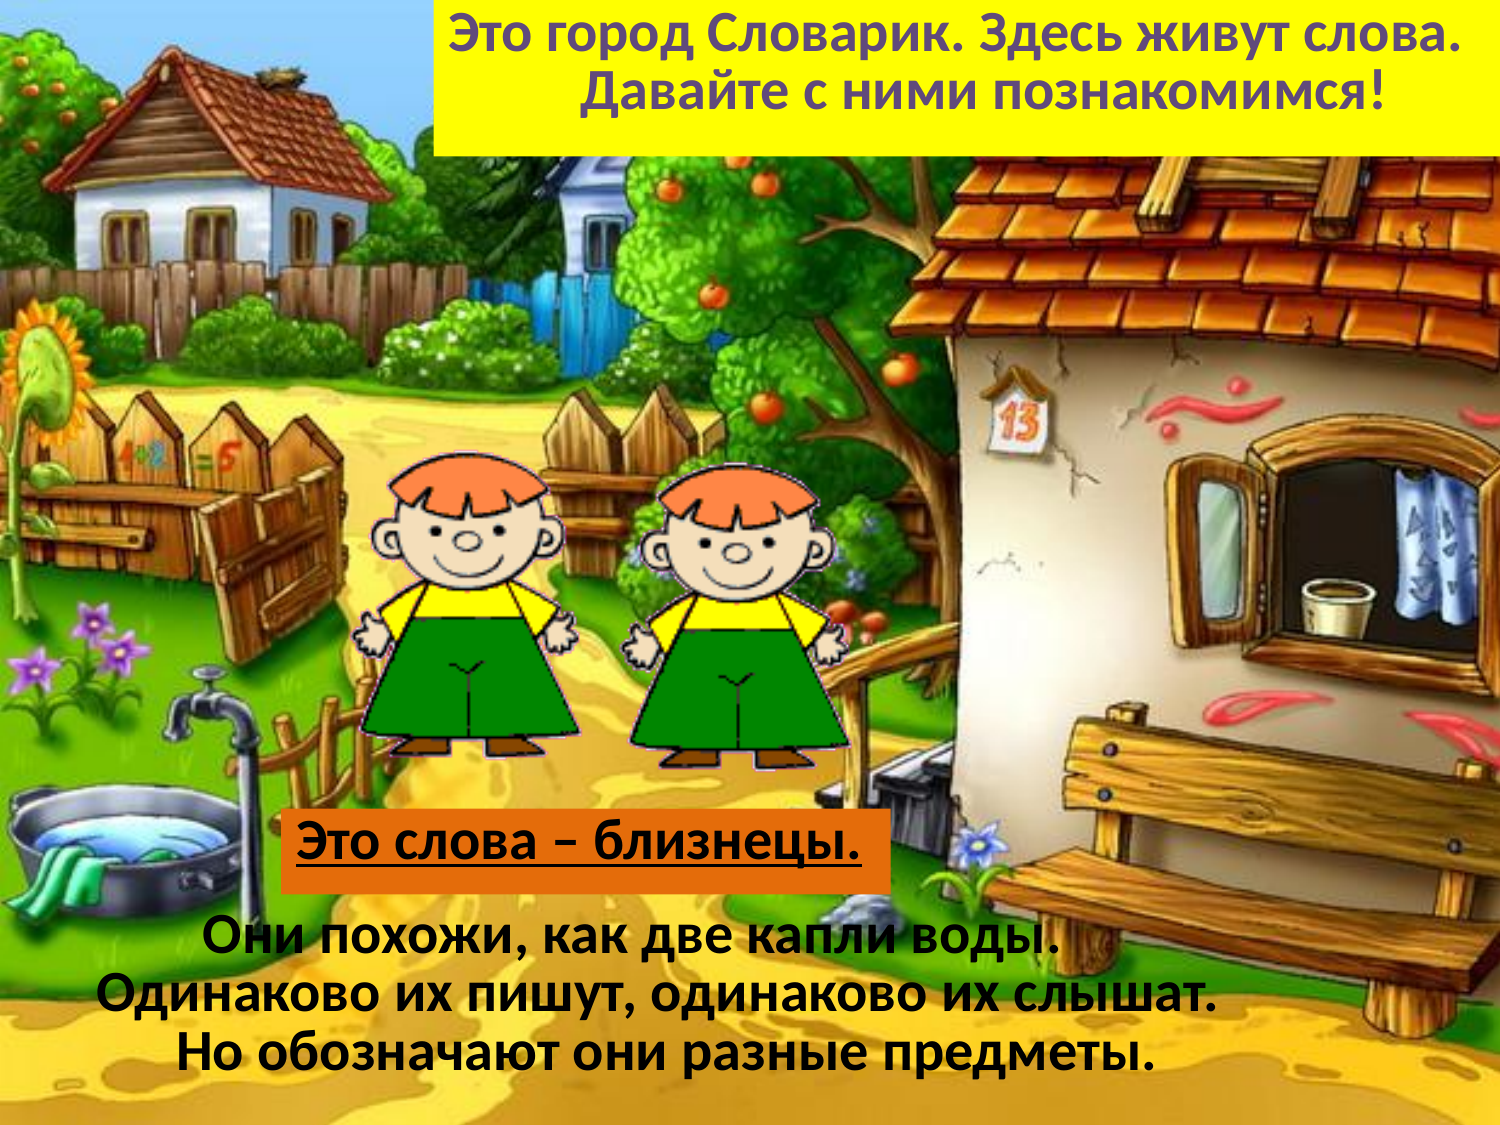

Это город Словарик. Здесь живут слова.
 Давайте с ними познакомимся!
Это слова – близнецы.
 Они похожи, как две капли воды.
Одинаково их пишут, одинаково их слышат.
 Но обозначают они разные предметы.